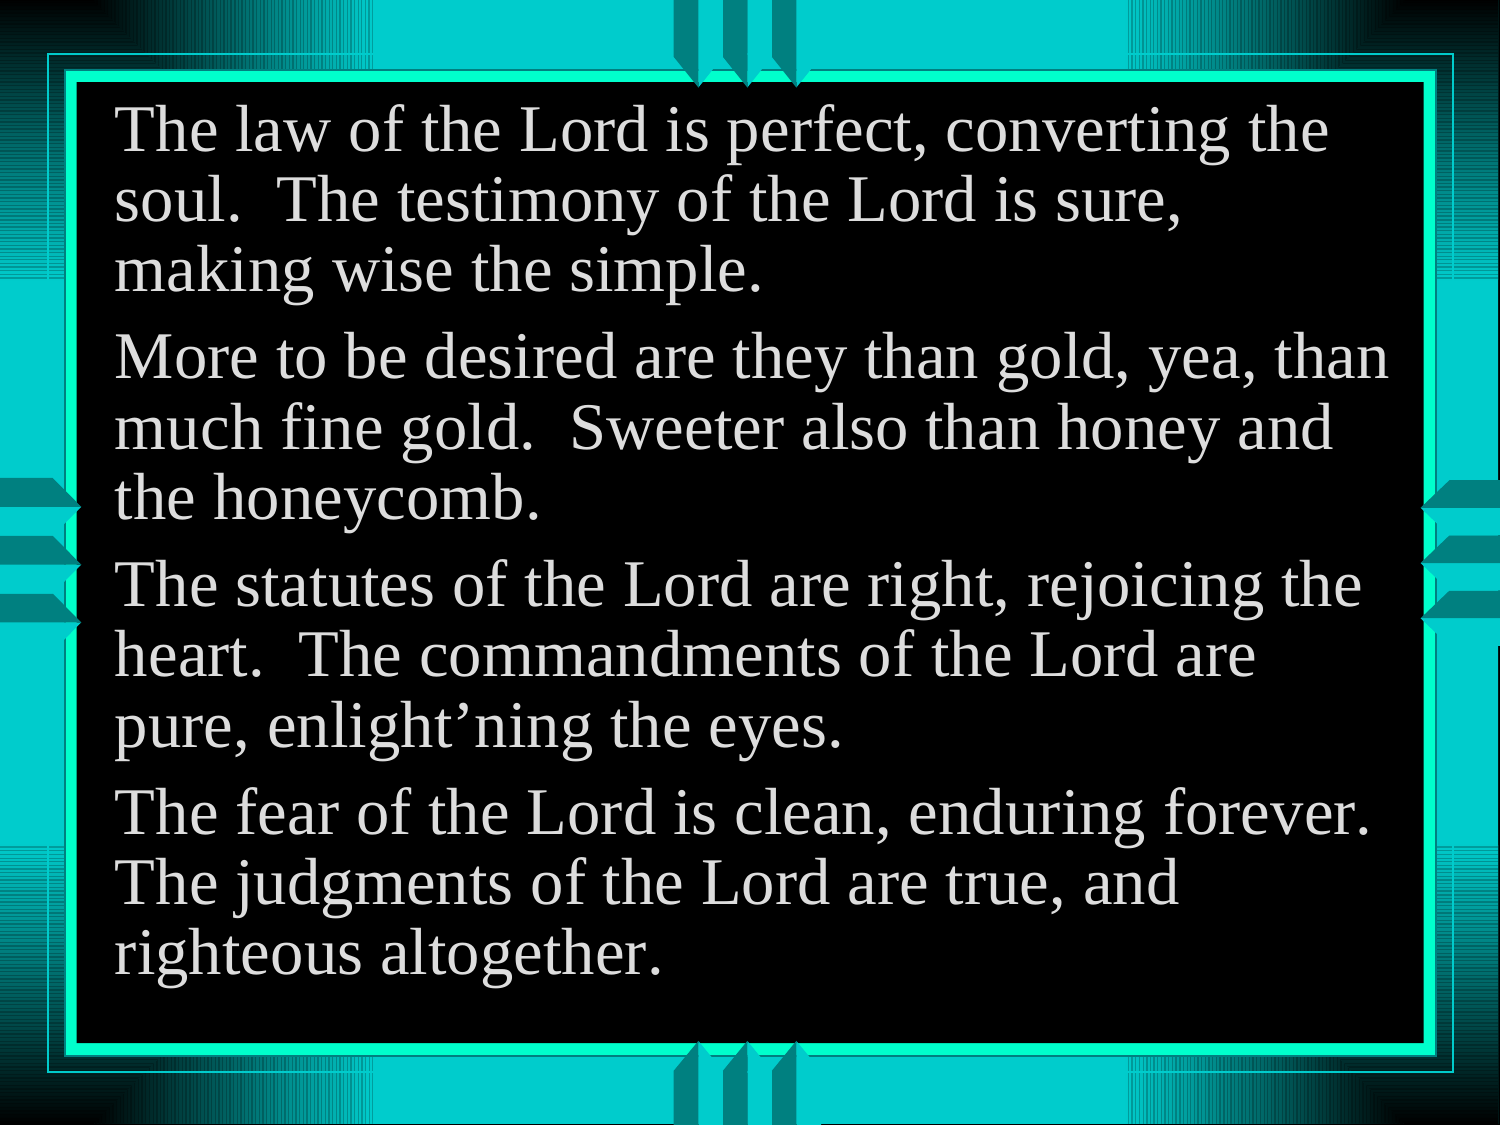

The law of the Lord is perfect, converting the soul. The testimony of the Lord is sure, making wise the simple.
More to be desired are they than gold, yea, than much fine gold. Sweeter also than honey and the honeycomb.
The statutes of the Lord are right, rejoicing the heart. The commandments of the Lord are pure, enlight’ning the eyes.
The fear of the Lord is clean, enduring forever. The judgments of the Lord are true, and righteous altogether.